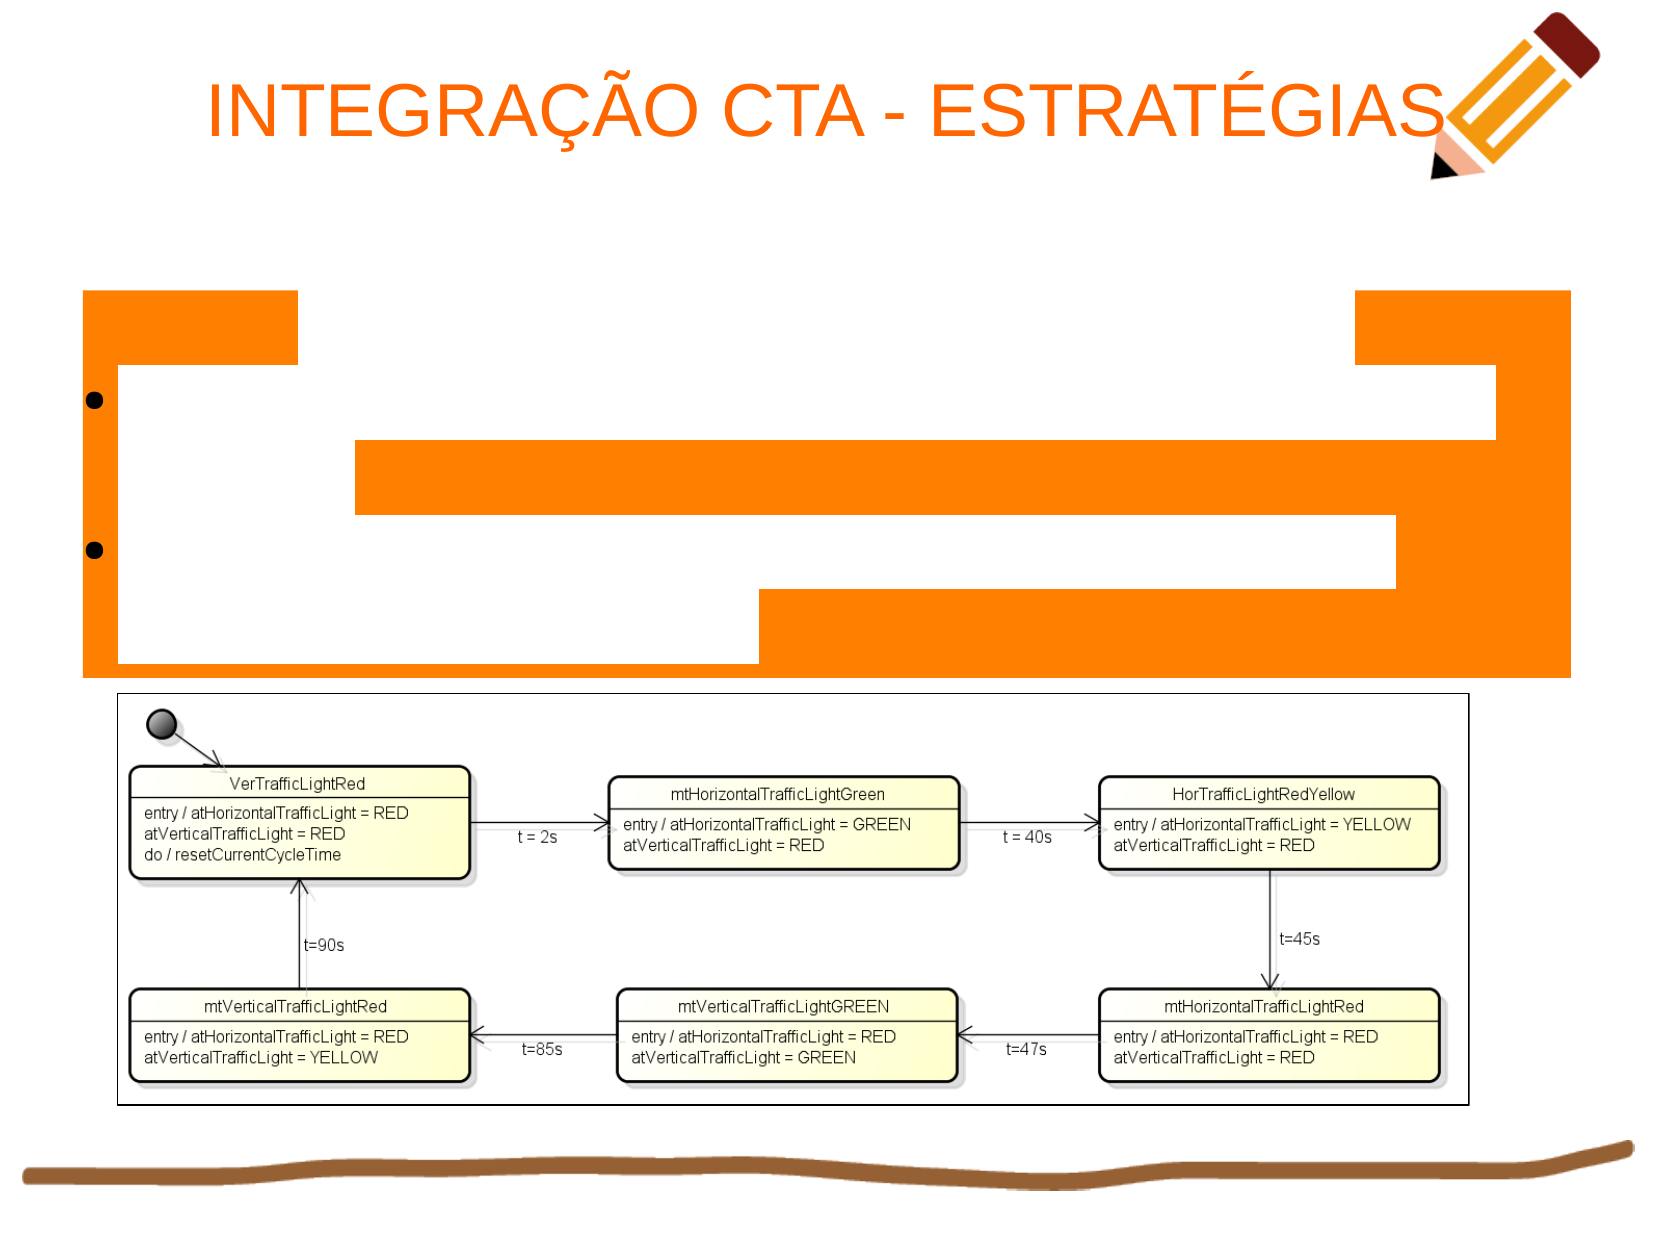

# INTEGRAÇÃO CTA - ESTRATÉGIAS
CONTROLE INDEPENDENTE – CI
Cada semáforo tem tempos fixos para cada estado;
Não é considerado nenhum atributo dos semáforos vizinhos.